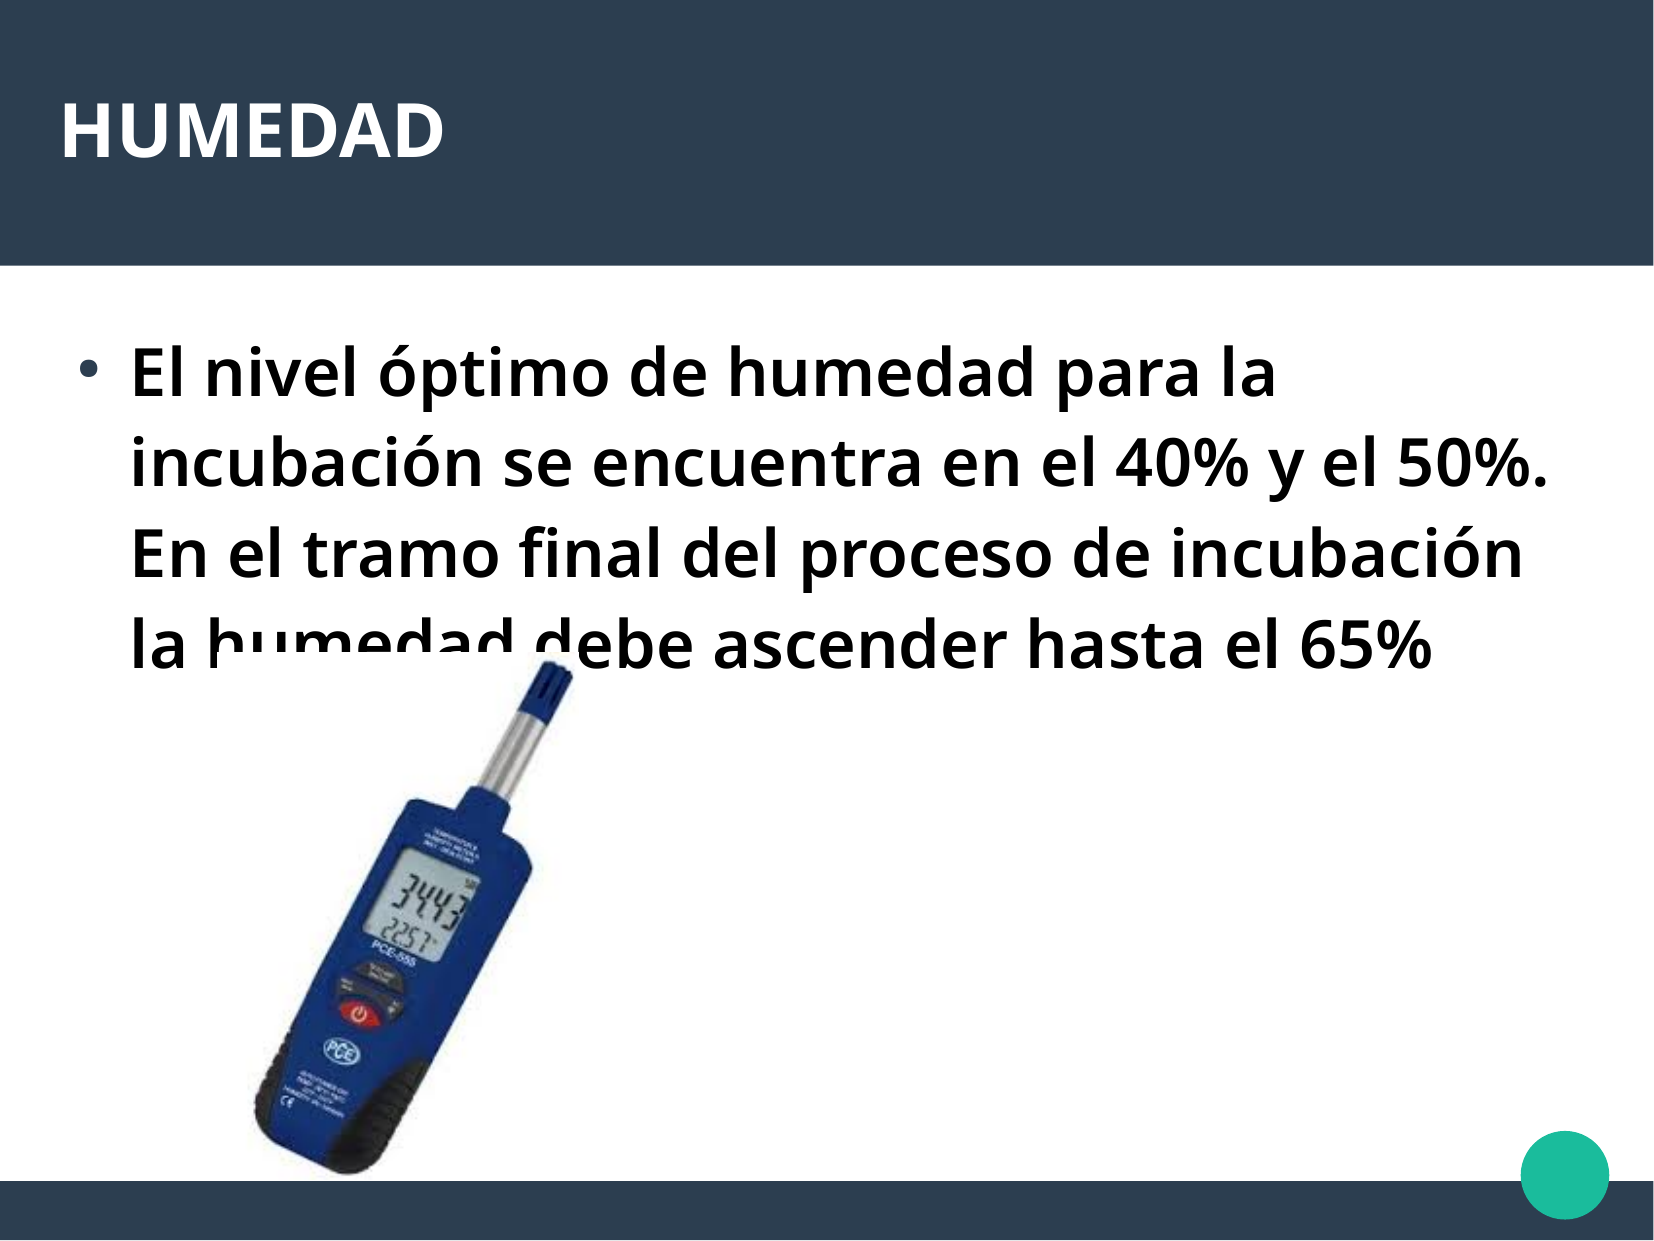

# HUMEDAD
El nivel óptimo de humedad para la incubación se encuentra en el 40% y el 50%. En el tramo final del proceso de incubación la humedad debe ascender hasta el 65%